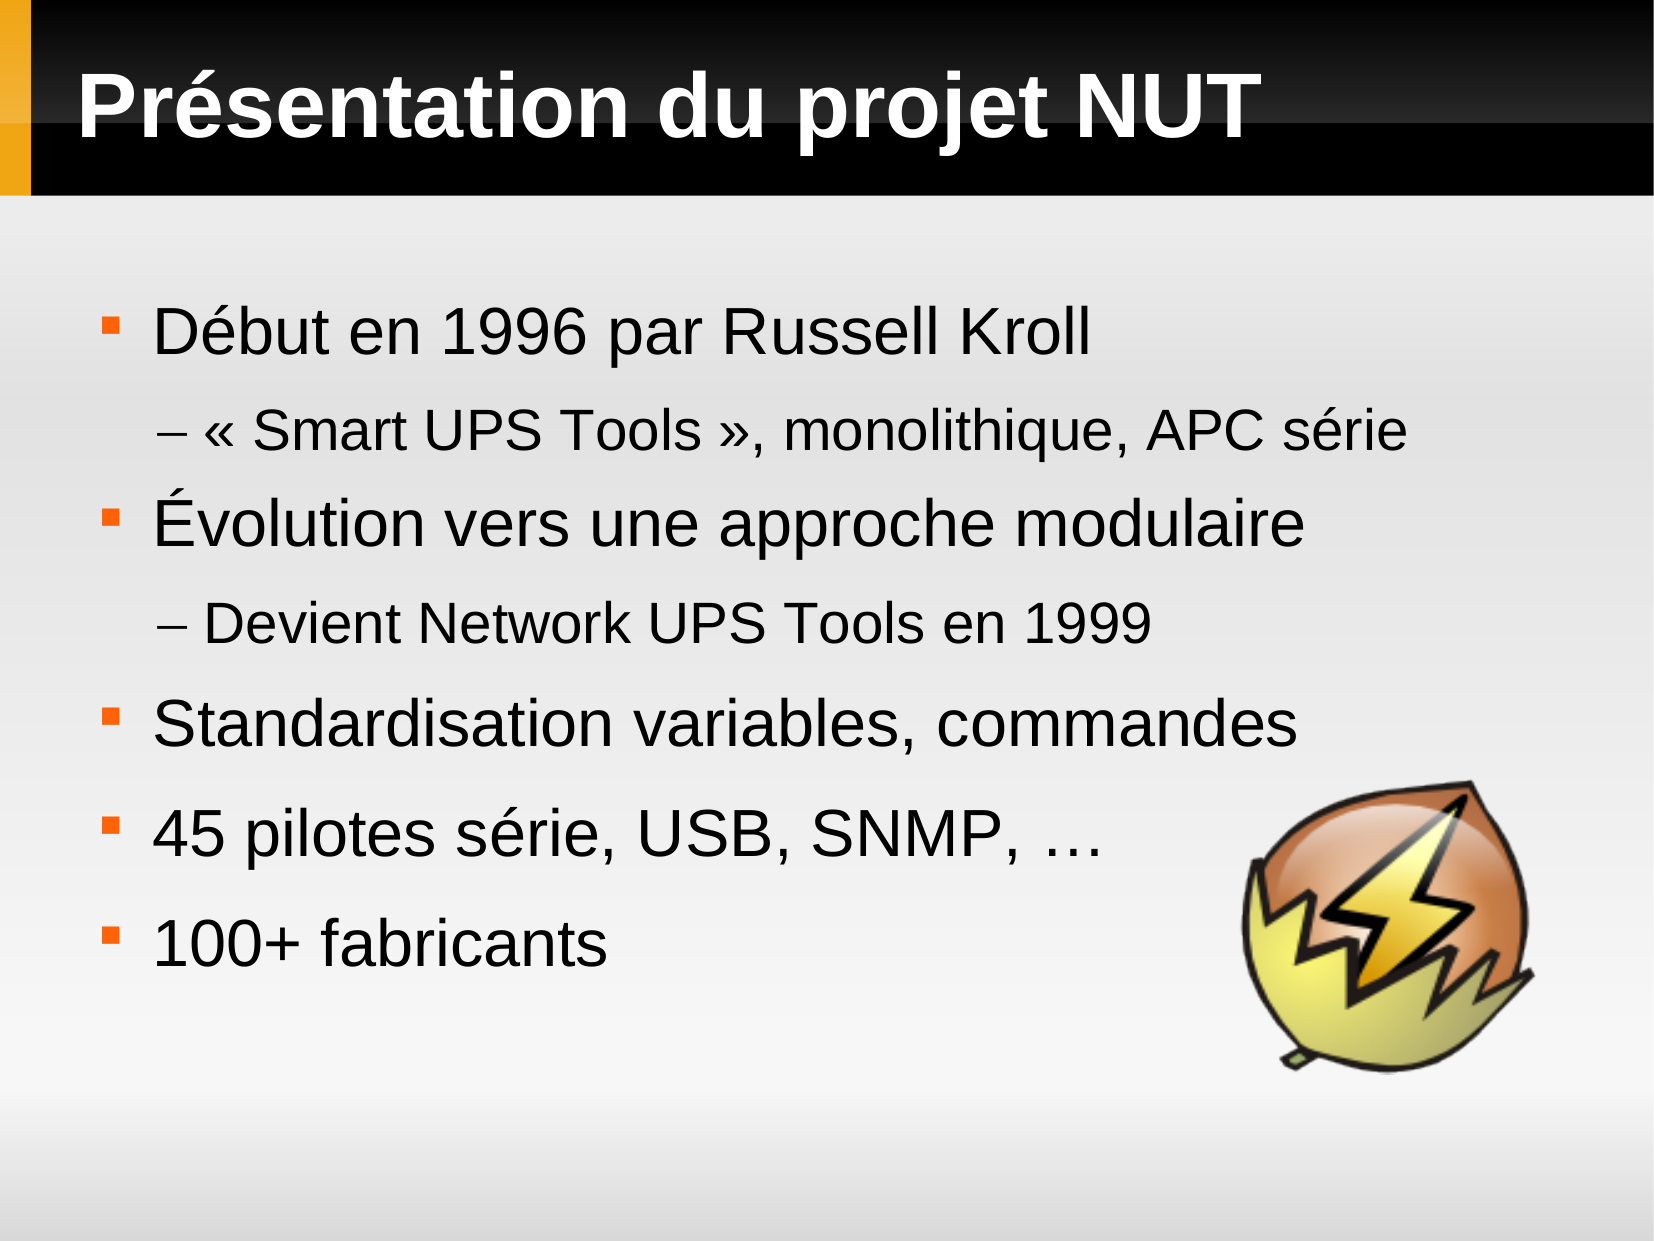

# Présentation du projet NUT
Début en 1996 par Russell Kroll
« Smart UPS Tools », monolithique, APC série
Évolution vers une approche modulaire
Devient Network UPS Tools en 1999
Standardisation variables, commandes
45 pilotes série, USB, SNMP, …
100+ fabricants